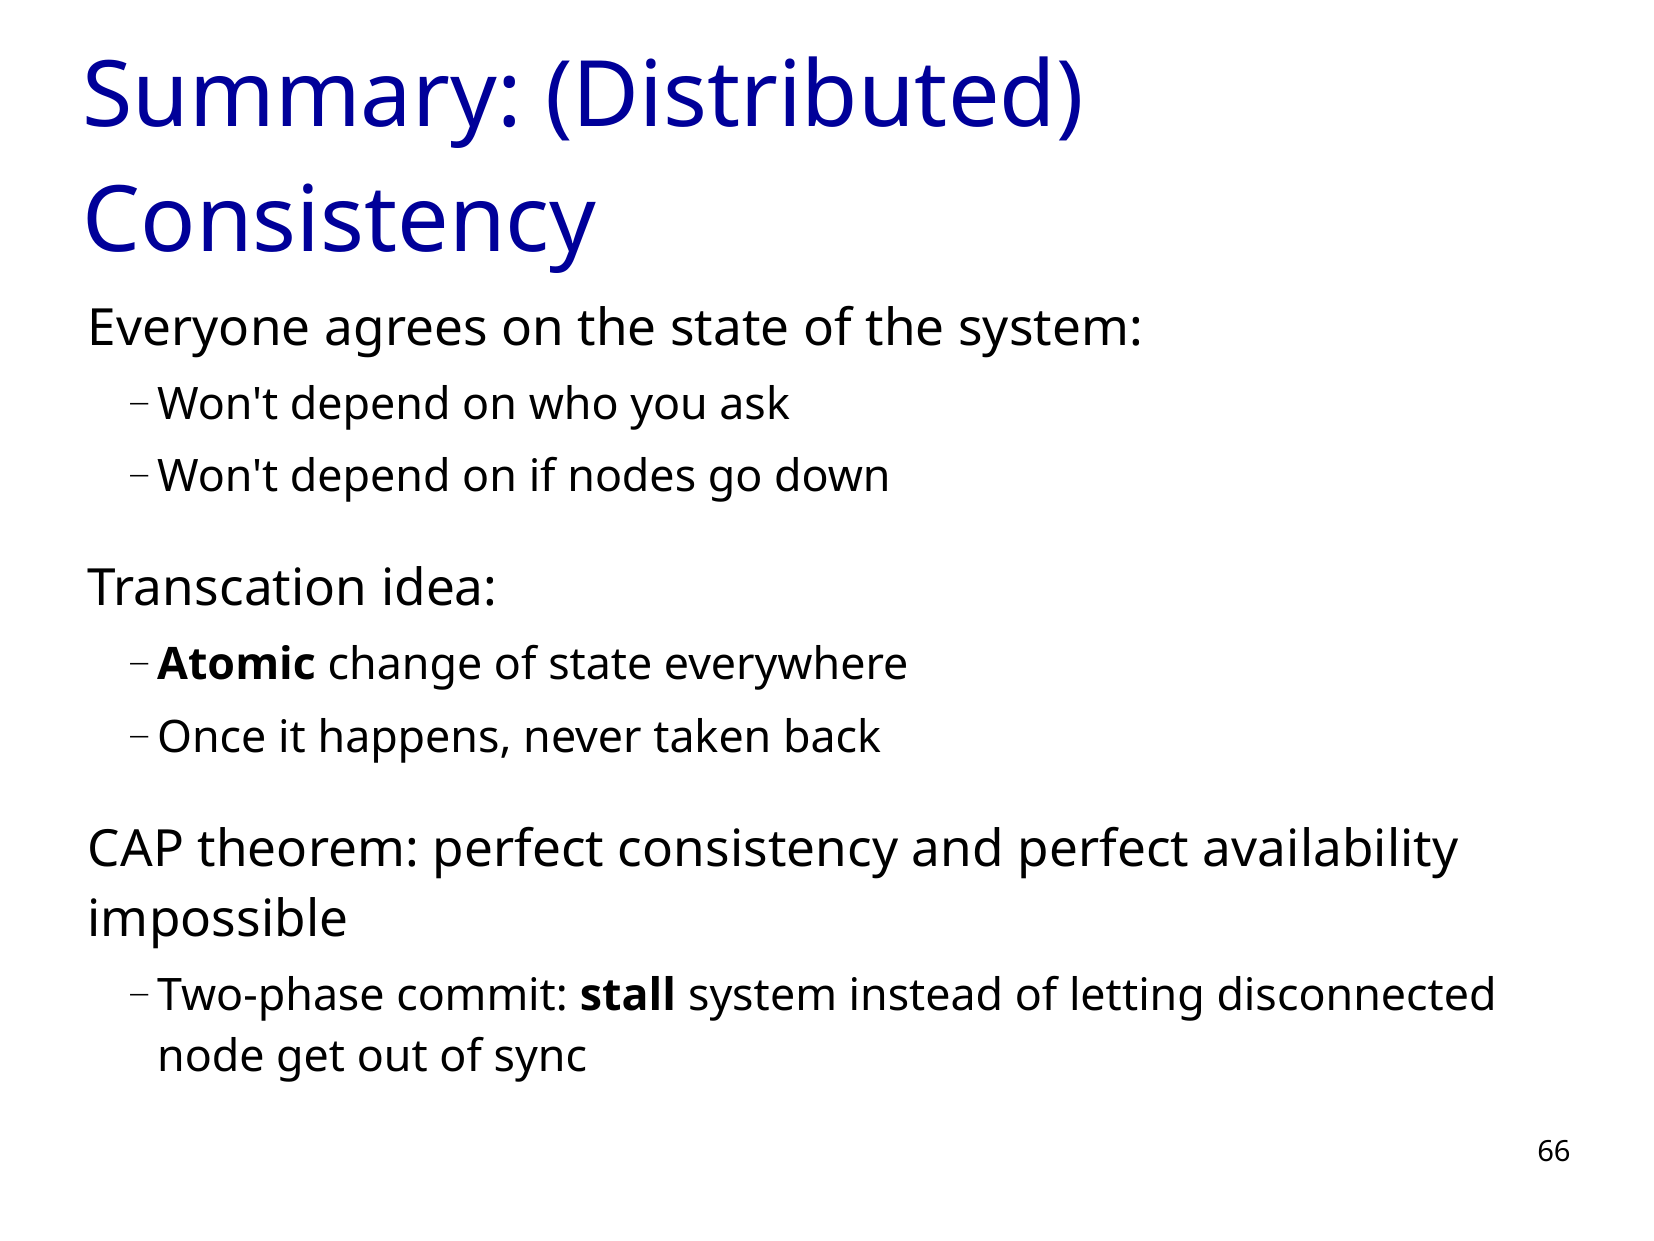

# Summary: (Distributed) Consistency
Everyone agrees on the state of the system:
Won't depend on who you ask
Won't depend on if nodes go down
Transcation idea:
Atomic change of state everywhere
Once it happens, never taken back
CAP theorem: perfect consistency and perfect availability impossible
Two-phase commit: stall system instead of letting disconnected node get out of sync
66